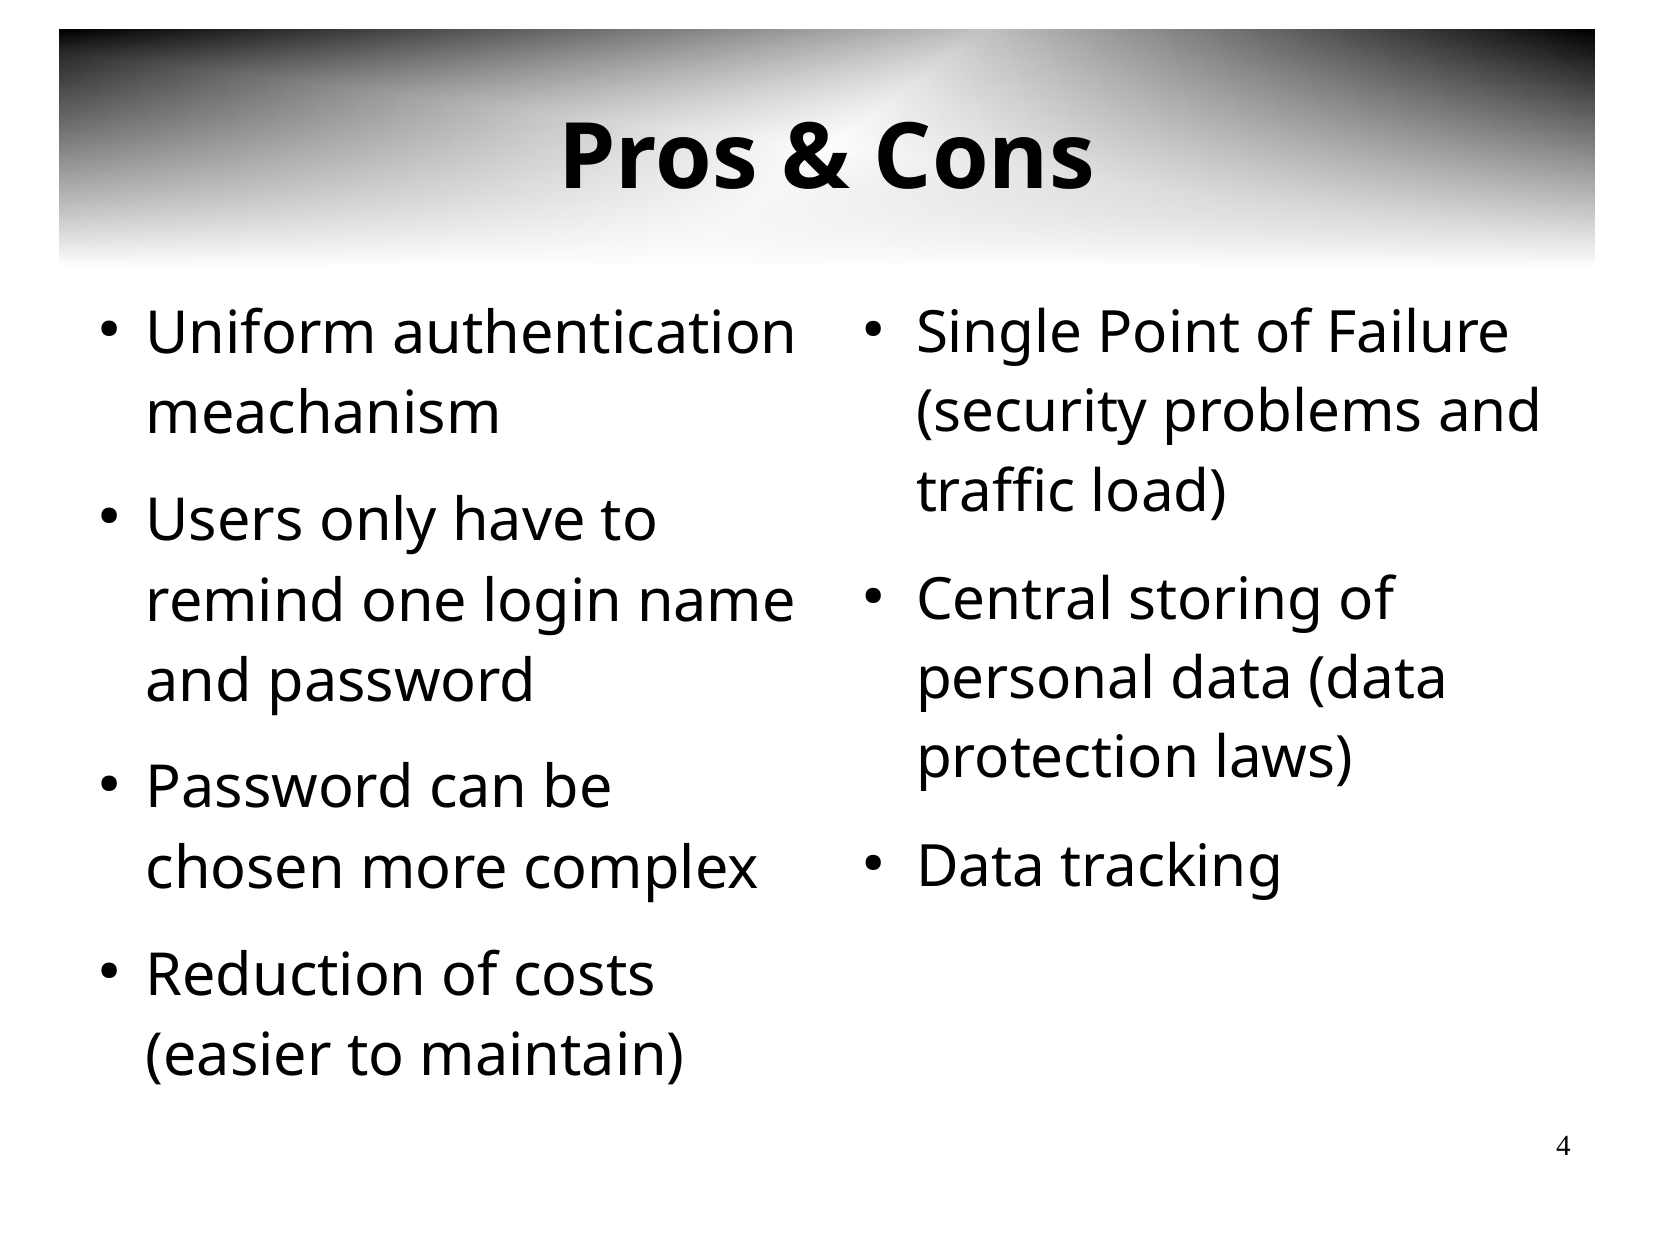

# Pros & Cons
Uniform authentication meachanism
Users only have to remind one login name and password
Password can be chosen more complex
Reduction of costs (easier to maintain)
Single Point of Failure (security problems and traffic load)
Central storing of personal data (data protection laws)
Data tracking
4